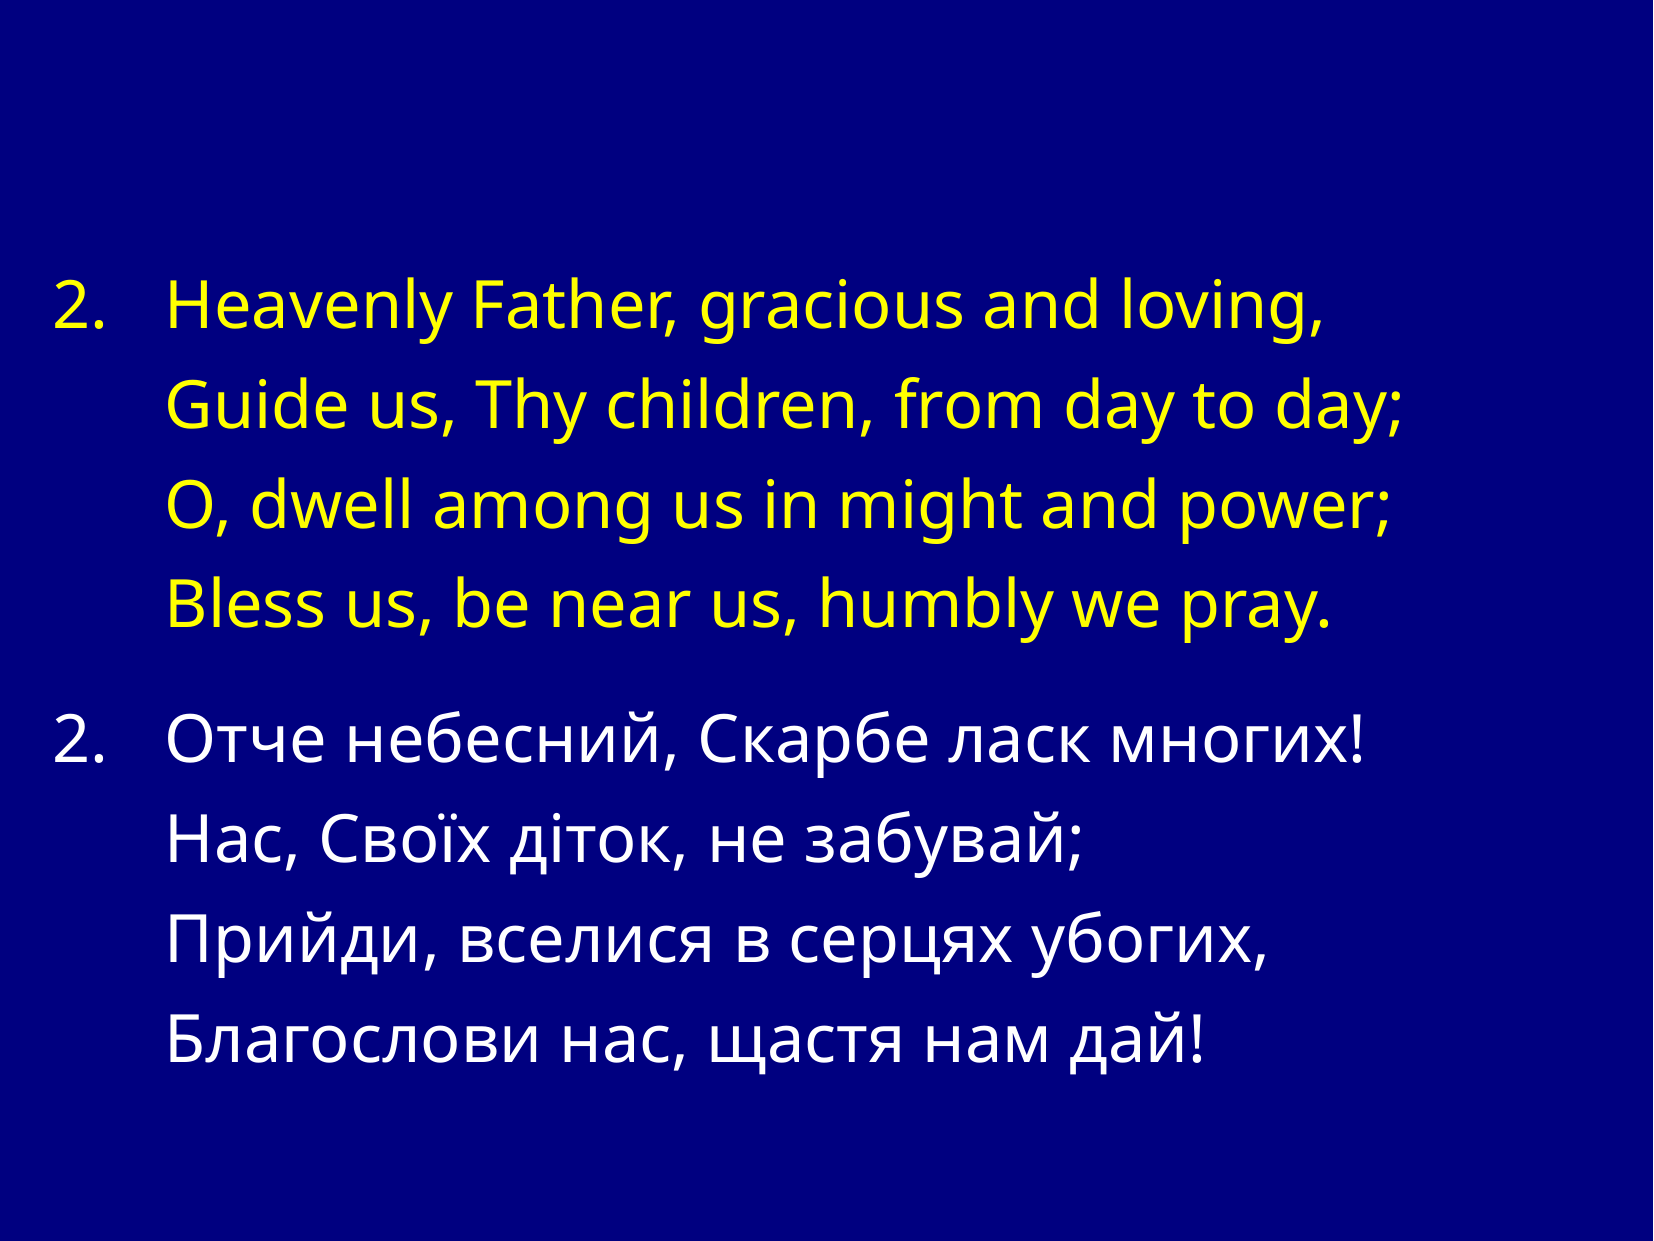

2.	Heavenly Father, gracious and loving,
	Guide us, Thy children, from day to day;
	O, dwell among us in might and power;
	Bless us, be near us, humbly we pray.
2.	Отче небесний, Скарбе ласк многих!
	Нас, Своїх діток, не забувай;
	Прийди, вселися в серцях убогих,
	Благослови нас, щастя нам дай!